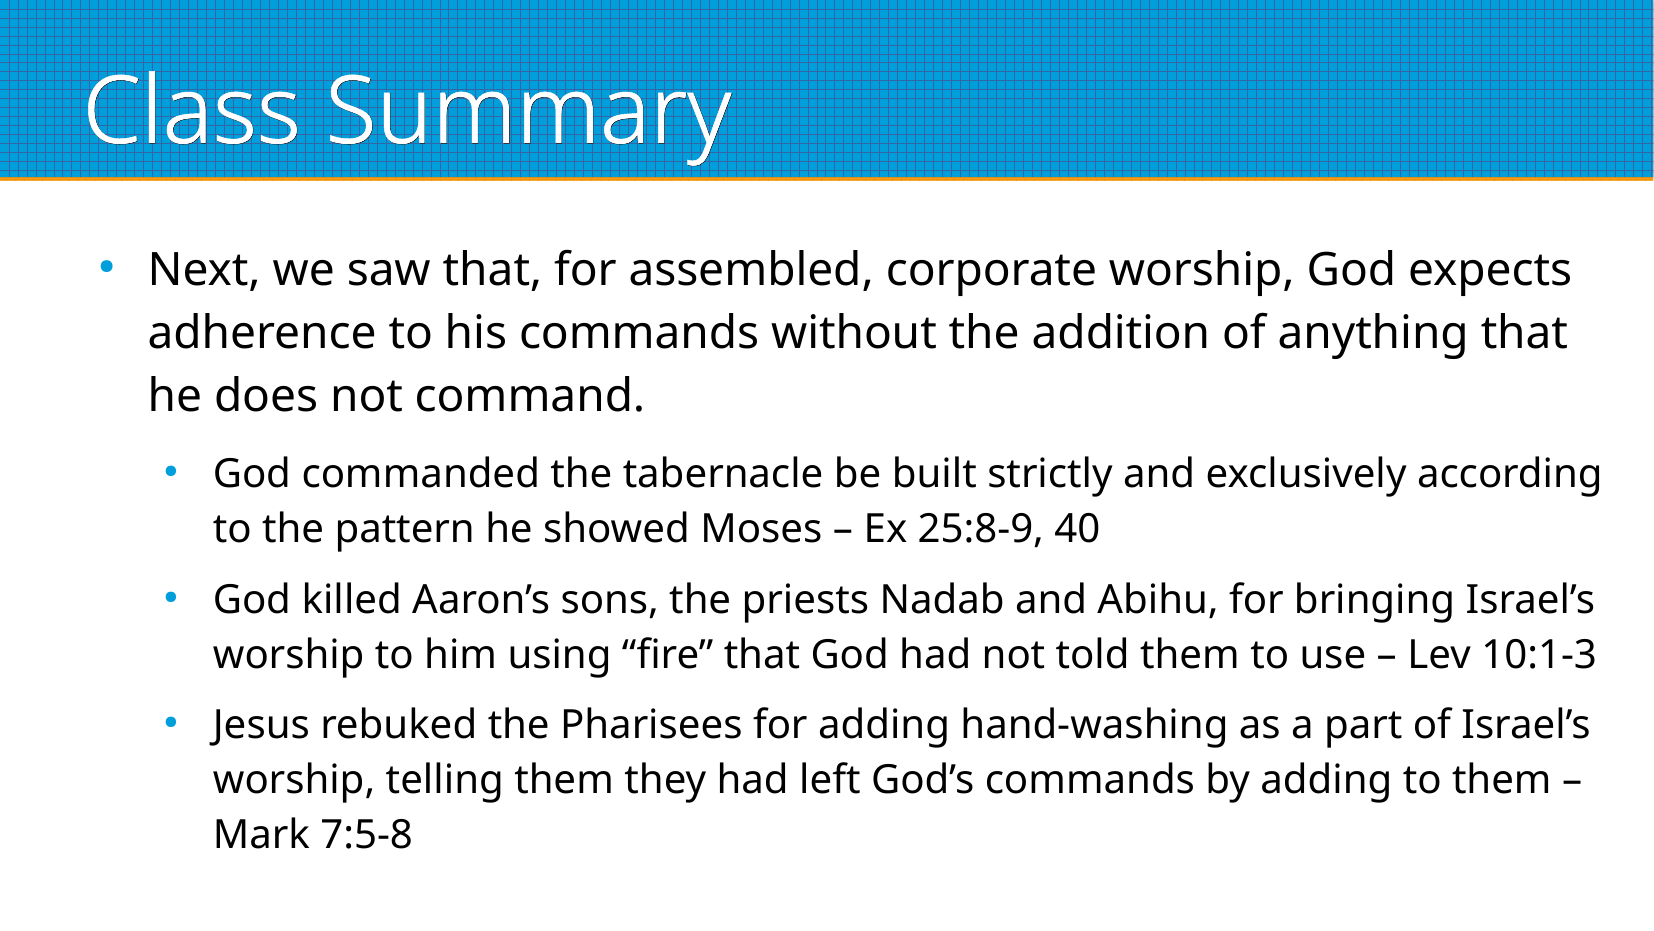

# Class Summary
Next, we saw that, for assembled, corporate worship, God expects adherence to his commands without the addition of anything that he does not command.
God commanded the tabernacle be built strictly and exclusively according to the pattern he showed Moses – Ex 25:8-9, 40
God killed Aaron’s sons, the priests Nadab and Abihu, for bringing Israel’s worship to him using “fire” that God had not told them to use – Lev 10:1-3
Jesus rebuked the Pharisees for adding hand-washing as a part of Israel’s worship, telling them they had left God’s commands by adding to them – Mark 7:5-8